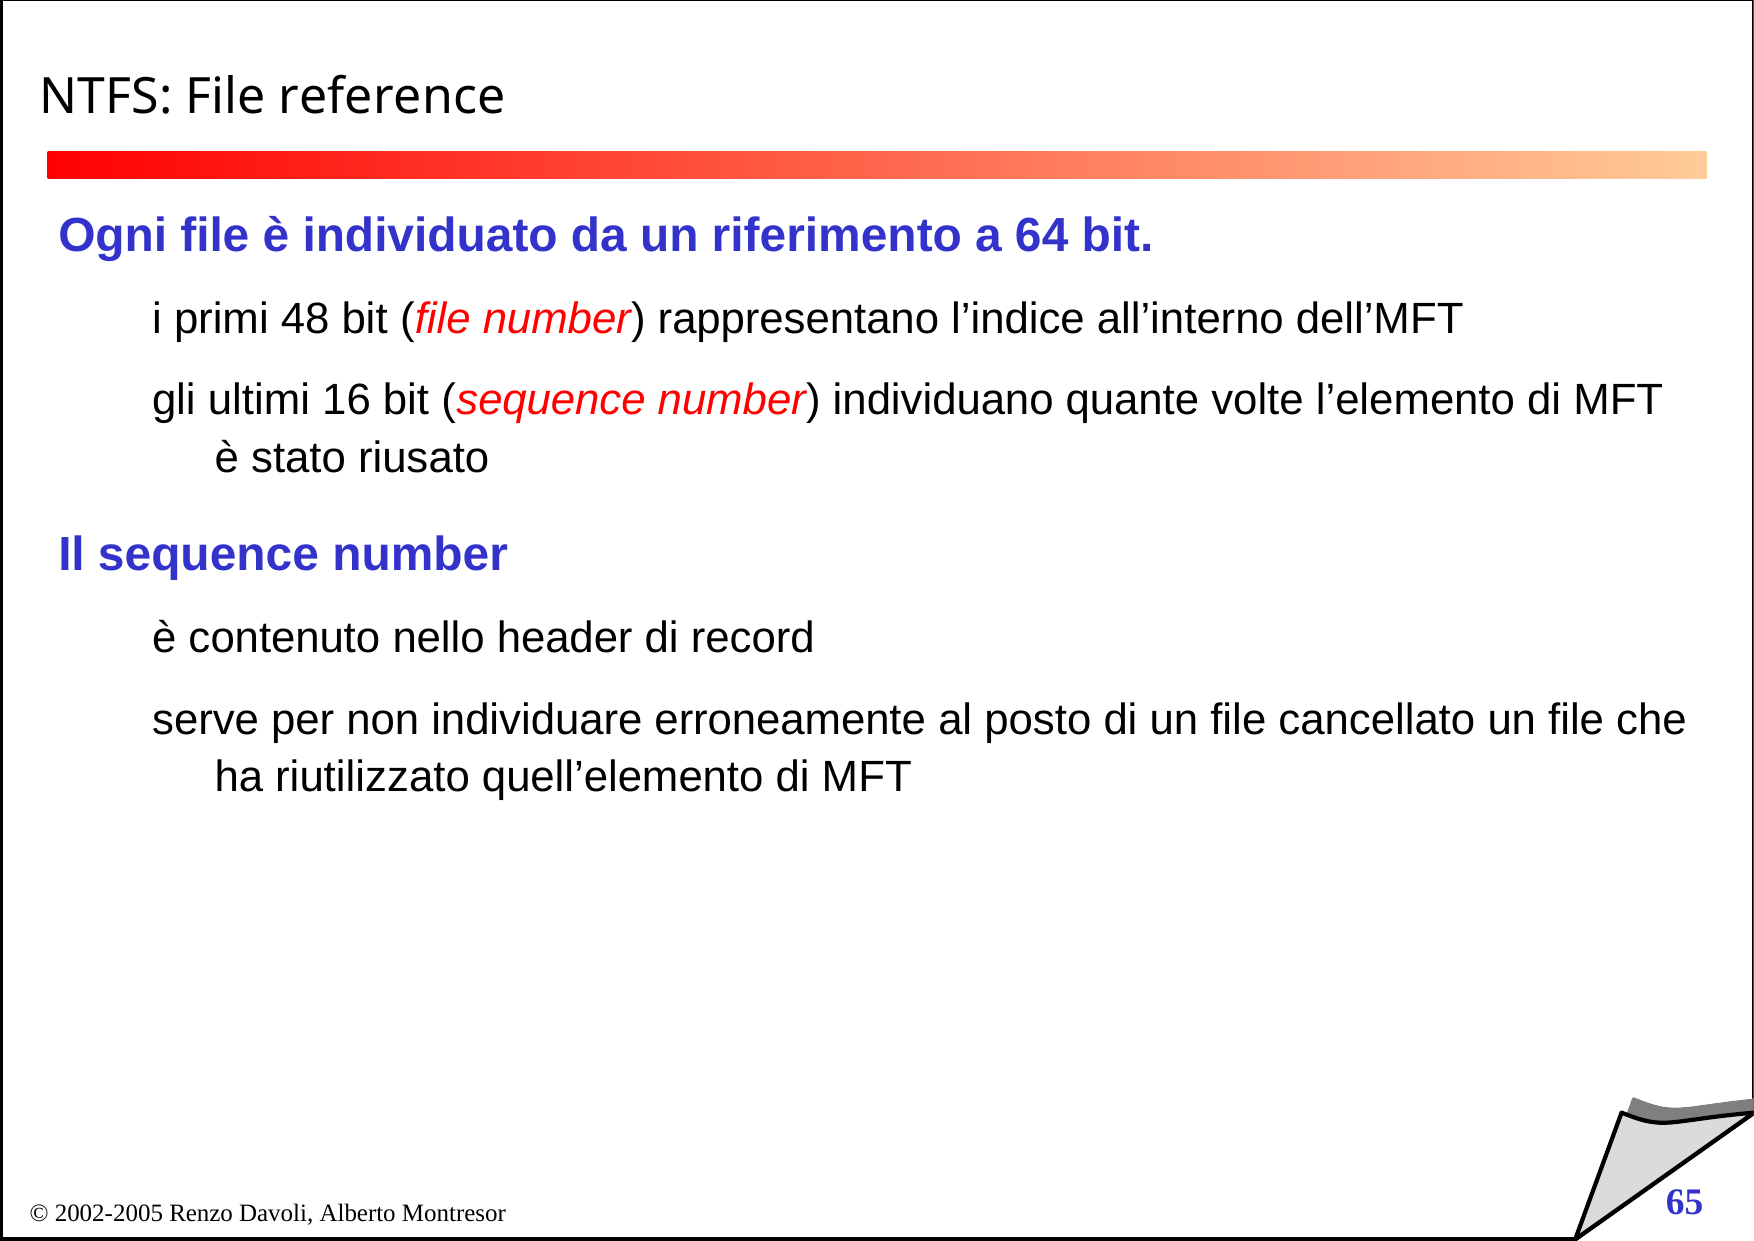

# NTFS: File reference
Ogni file è individuato da un riferimento a 64 bit.
i primi 48 bit (file number) rappresentano l’indice all’interno dell’MFT
gli ultimi 16 bit (sequence number) individuano quante volte l’elemento di MFT è stato riusato
Il sequence number
è contenuto nello header di record
serve per non individuare erroneamente al posto di un file cancellato un file che ha riutilizzato quell’elemento di MFT